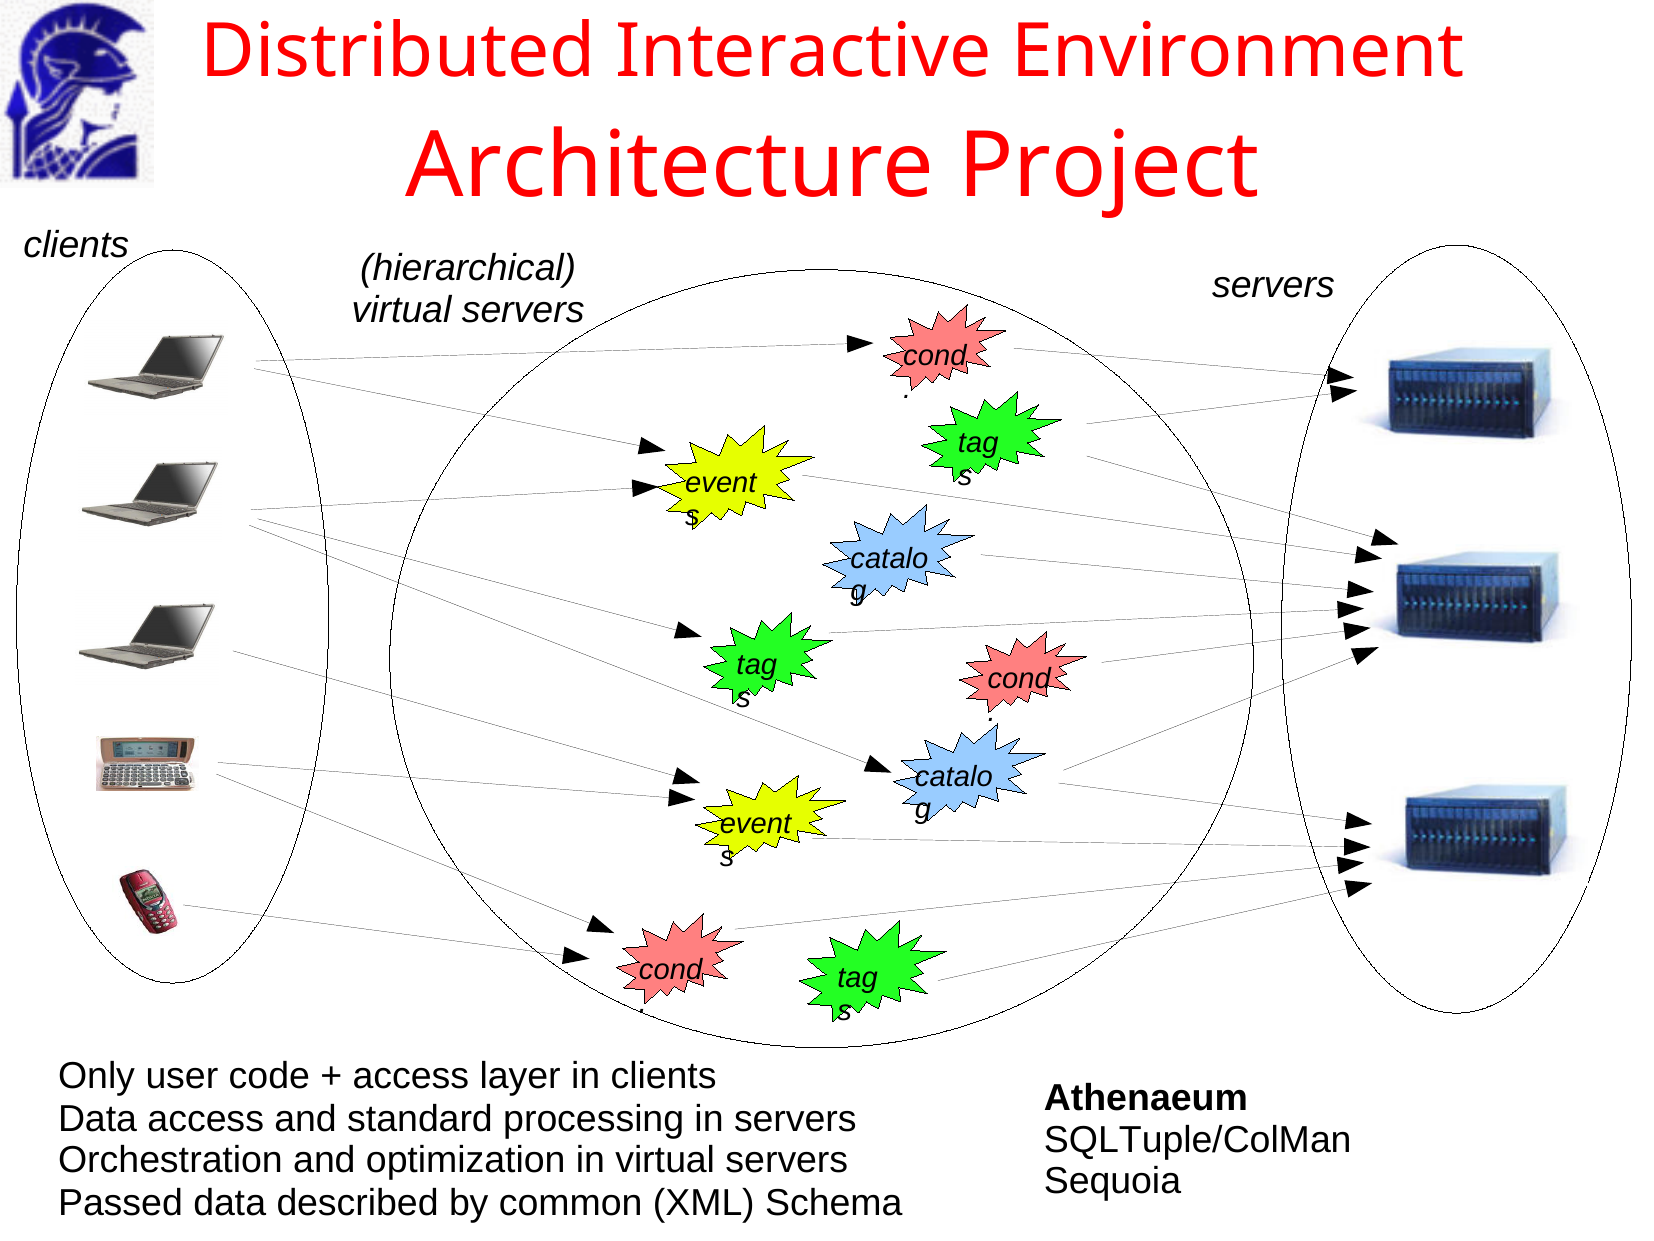

# Distributed Interactive Environment Architecture Project
clients
(hierarchical)virtual servers
servers
cond.
tags
events
catalog
tags
cond.
catalog
events
cond.
tags
 Only user code + access layer in clients
 Data access and standard processing in servers
 Orchestration and optimization in virtual servers
 Passed data described by common (XML) Schema
 Athenaeum
 SQLTuple/ColMan
 Sequoia